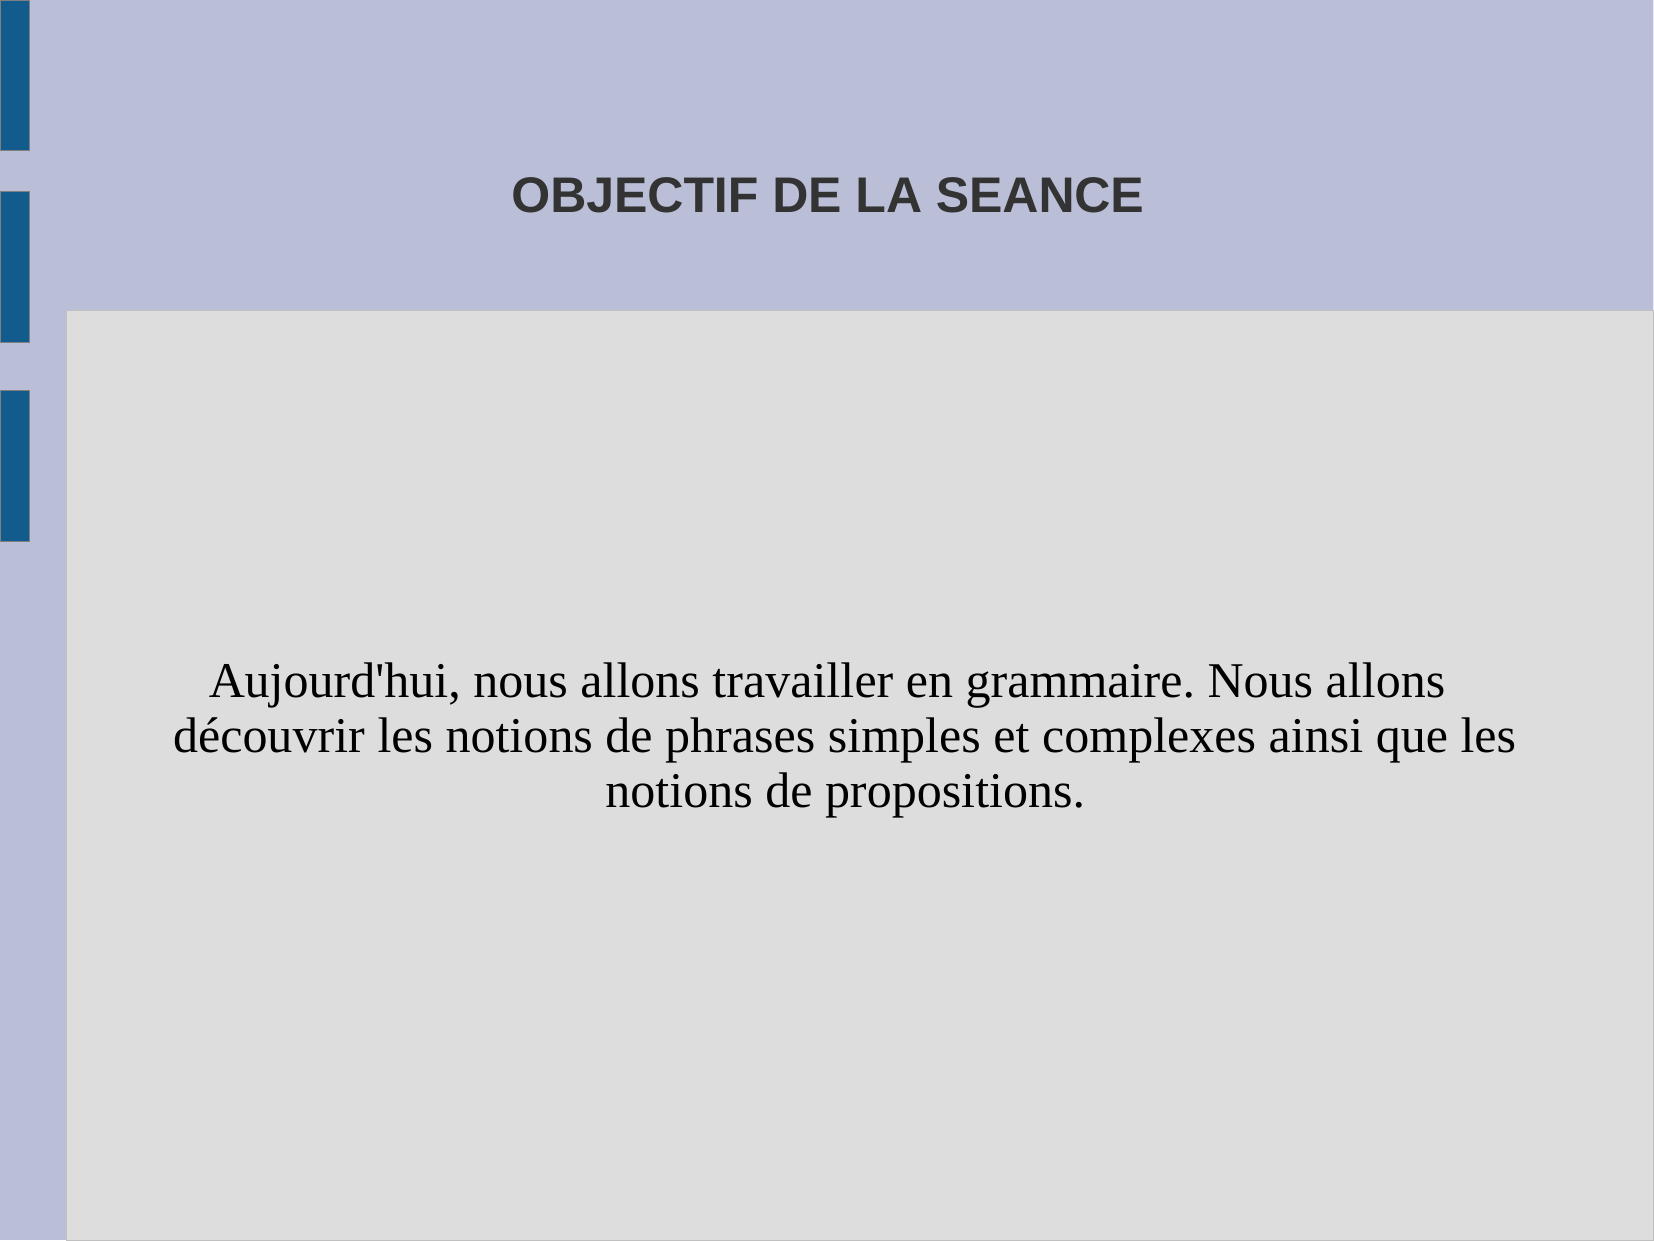

# OBJECTIF DE LA SEANCE
Aujourd'hui, nous allons travailler en grammaire. Nous allons découvrir les notions de phrases simples et complexes ainsi que les notions de propositions.